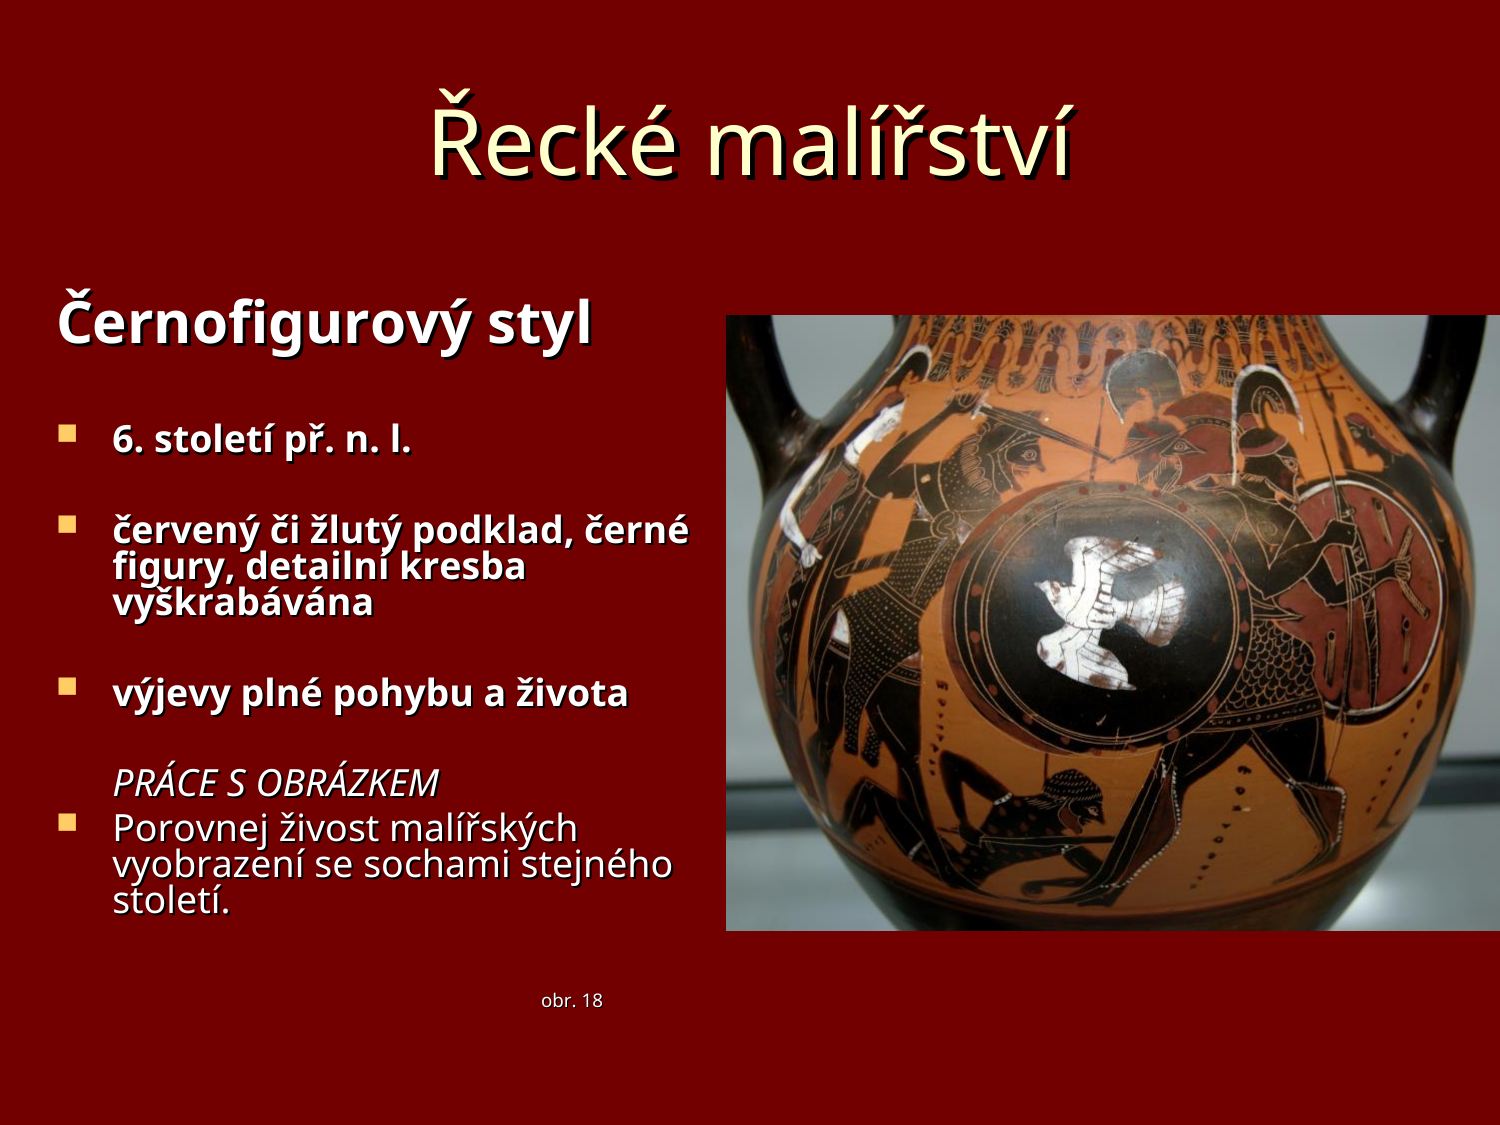

# Řecké malířství
Černofigurový styl
6. století př. n. l.
červený či žlutý podklad, černé figury, detailní kresba vyškrabávána
výjevy plné pohybu a života
	PRÁCE S OBRÁZKEM
Porovnej živost malířských vyobrazení se sochami stejného století.
 obr. 18